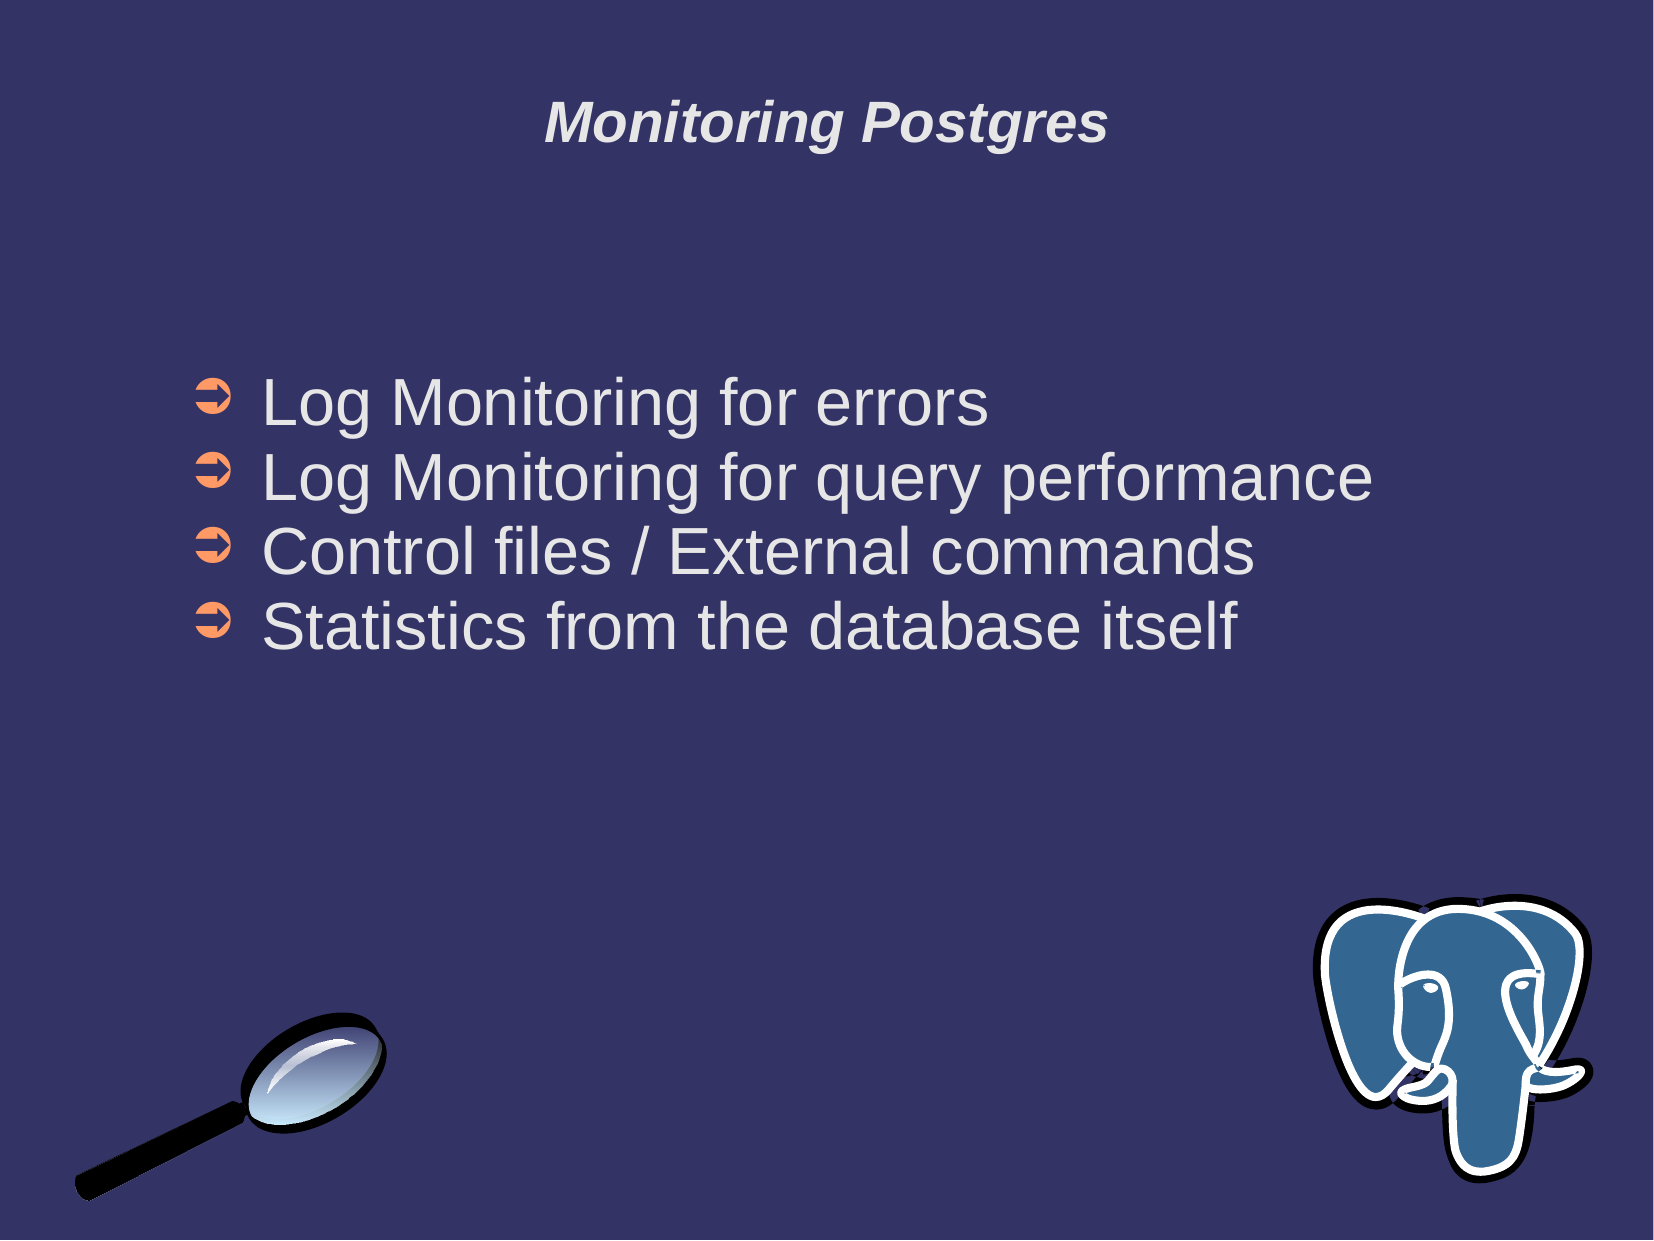

# Monitoring Postgres
Log Monitoring for errors
Log Monitoring for query performance
Control files / External commands
Statistics from the database itself